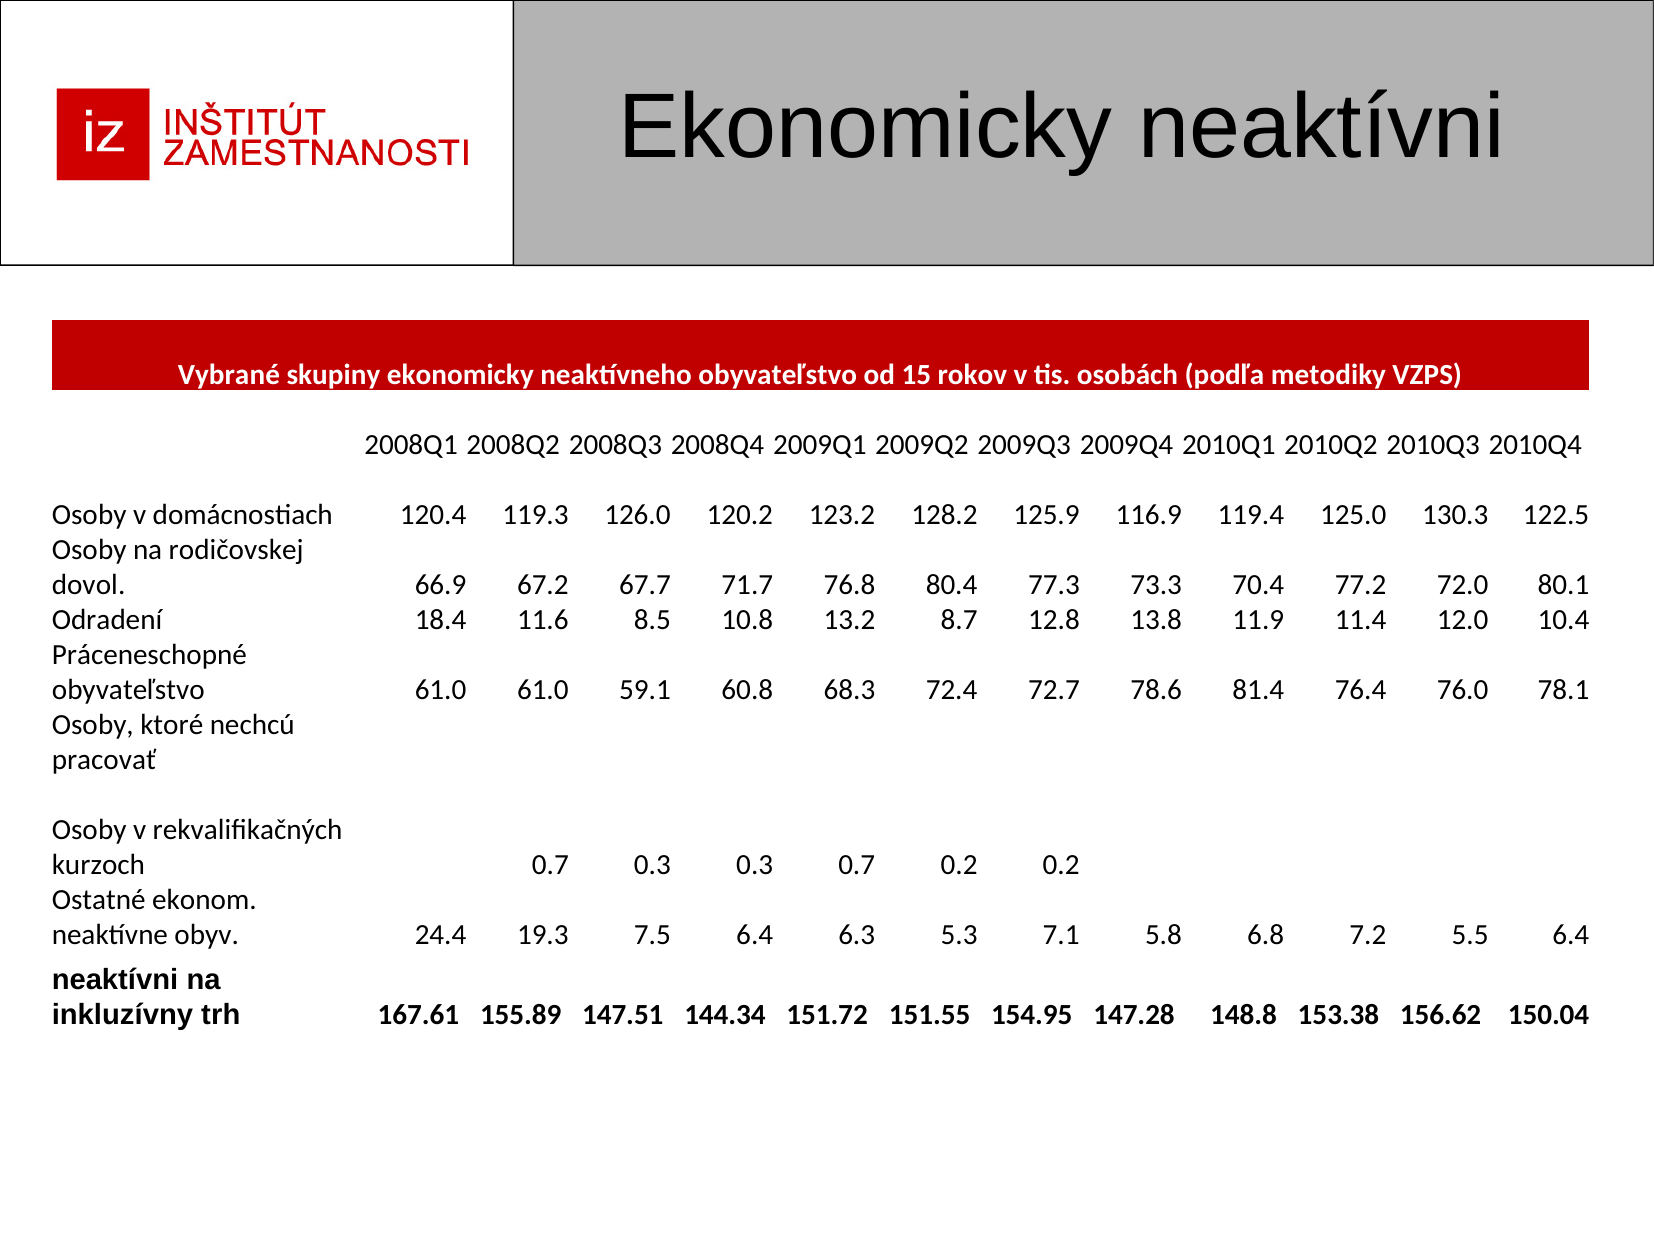

# Ekonomicky neaktívni
| Vybrané skupiny ekonomicky neaktívneho obyvateľstvo od 15 rokov v tis. osobách (podľa metodiky VZPS) | | | | | | | | | | | | |
| --- | --- | --- | --- | --- | --- | --- | --- | --- | --- | --- | --- | --- |
| | 2008Q1 | 2008Q2 | 2008Q3 | 2008Q4 | 2009Q1 | 2009Q2 | 2009Q3 | 2009Q4 | 2010Q1 | 2010Q2 | 2010Q3 | 2010Q4 |
| Osoby v domácnostiach | 120.4 | 119.3 | 126.0 | 120.2 | 123.2 | 128.2 | 125.9 | 116.9 | 119.4 | 125.0 | 130.3 | 122.5 |
| Osoby na rodičovskej dovol. | 66.9 | 67.2 | 67.7 | 71.7 | 76.8 | 80.4 | 77.3 | 73.3 | 70.4 | 77.2 | 72.0 | 80.1 |
| Odradení | 18.4 | 11.6 | 8.5 | 10.8 | 13.2 | 8.7 | 12.8 | 13.8 | 11.9 | 11.4 | 12.0 | 10.4 |
| Práceneschopné obyvateľstvo | 61.0 | 61.0 | 59.1 | 60.8 | 68.3 | 72.4 | 72.7 | 78.6 | 81.4 | 76.4 | 76.0 | 78.1 |
| Osoby, ktoré nechcú pracovať | | | | | | | | | | | | |
| Osoby v rekvalifikačných kurzoch | | 0.7 | 0.3 | 0.3 | 0.7 | 0.2 | 0.2 | | | | | |
| Ostatné ekonom. neaktívne obyv. | 24.4 | 19.3 | 7.5 | 6.4 | 6.3 | 5.3 | 7.1 | 5.8 | 6.8 | 7.2 | 5.5 | 6.4 |
| neaktívni na inkluzívny trh | 167.61 | 155.89 | 147.51 | 144.34 | 151.72 | 151.55 | 154.95 | 147.28 | 148.8 | 153.38 | 156.62 | 150.04 |